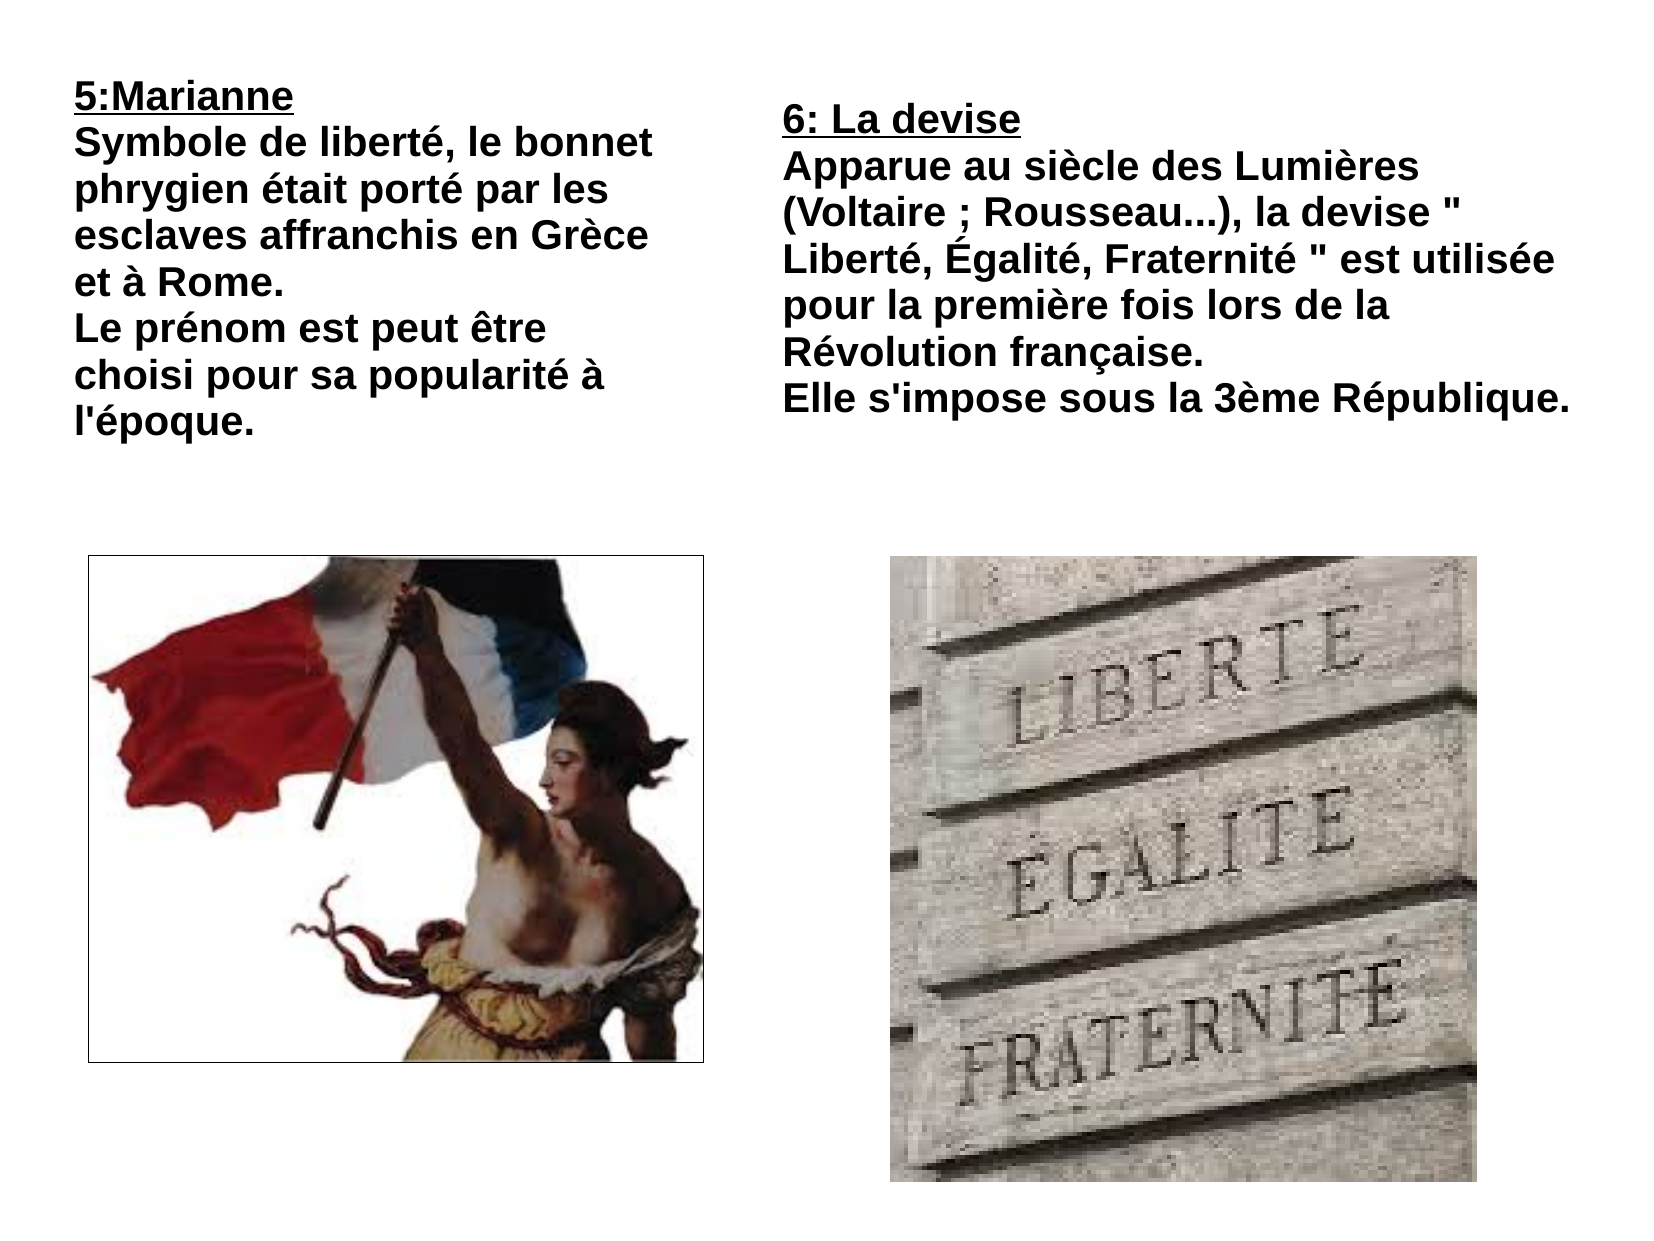

5:Marianne
Symbole de liberté, le bonnet phrygien était porté par les esclaves affranchis en Grèce et à Rome.
Le prénom est peut être choisi pour sa popularité à l'époque.
6: La devise
Apparue au siècle des Lumières (Voltaire ; Rousseau...), la devise " Liberté, Égalité, Fraternité " est utilisée pour la première fois lors de la Révolution française.
Elle s'impose sous la 3ème République.